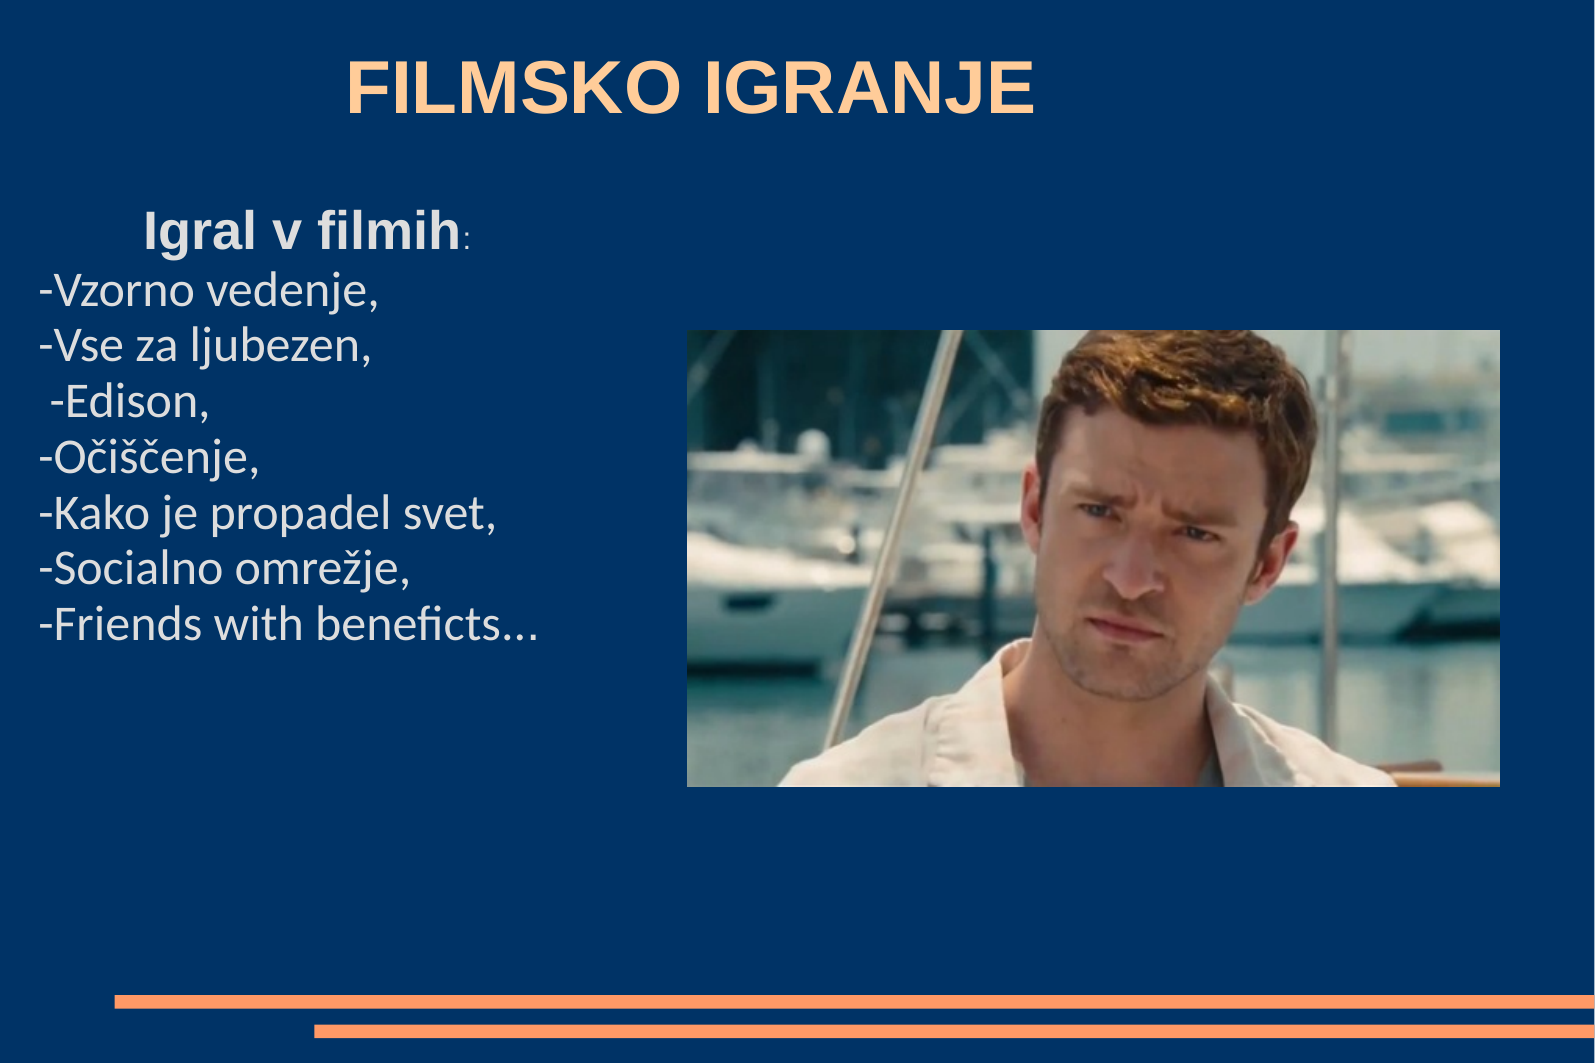

FILMSKO IGRANJE
 Igral v filmih:
-Vzorno vedenje,
-Vse za ljubezen,
 -Edison,
-Očiščenje,
-Kako je propadel svet,
-Socialno omrežje,
-Friends with beneficts...